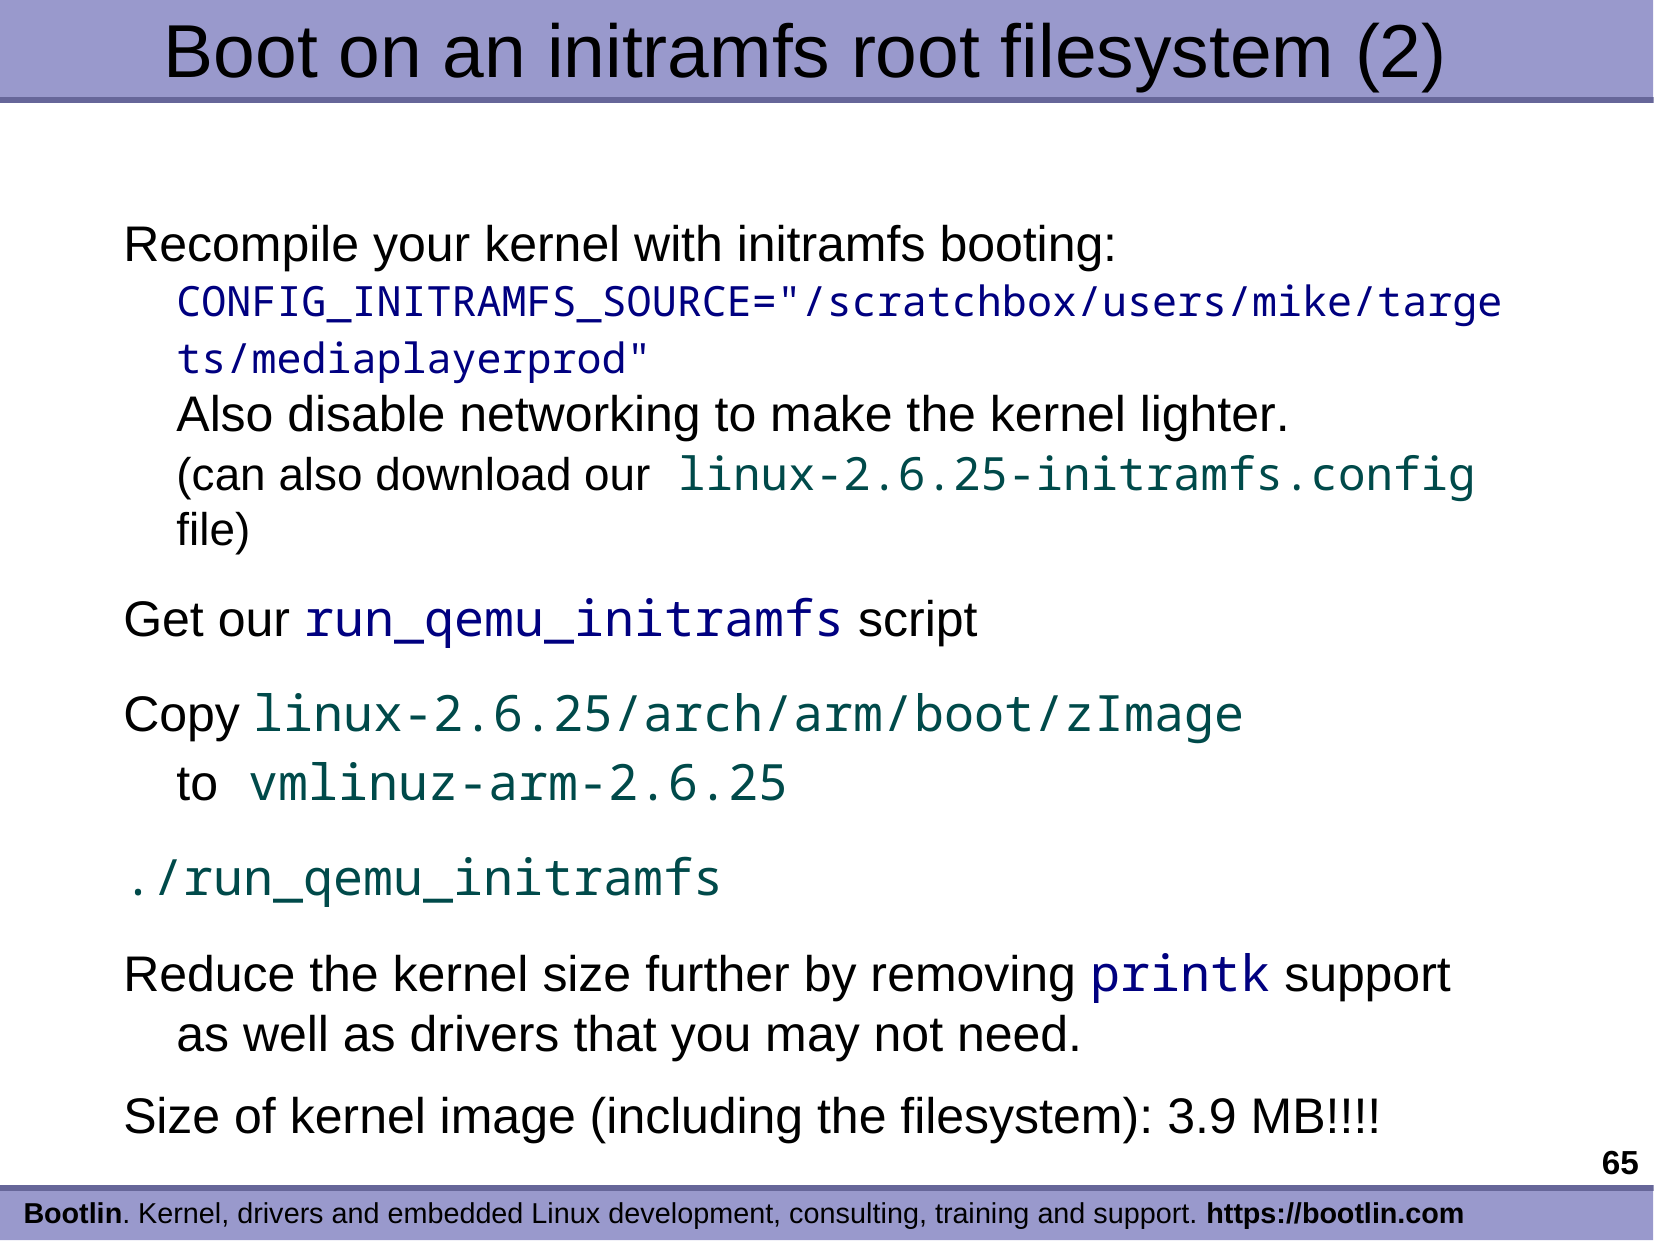

# Boot on an initramfs root filesystem (2)
Recompile your kernel with initramfs booting:
CONFIG_INITRAMFS_SOURCE="/scratchbox/users/mike/targets/mediaplayerprod"
Also disable networking to make the kernel lighter.
(can also download our linux-2.6.25-initramfs.config file)
Get our run_qemu_initramfs script
Copy linux-2.6.25/arch/arm/boot/zImage
to vmlinuz-arm-2.6.25
./run_qemu_initramfs
Reduce the kernel size further by removing printk support as well as drivers that you may not need.
Size of kernel image (including the filesystem): 3.9 MB!!!!